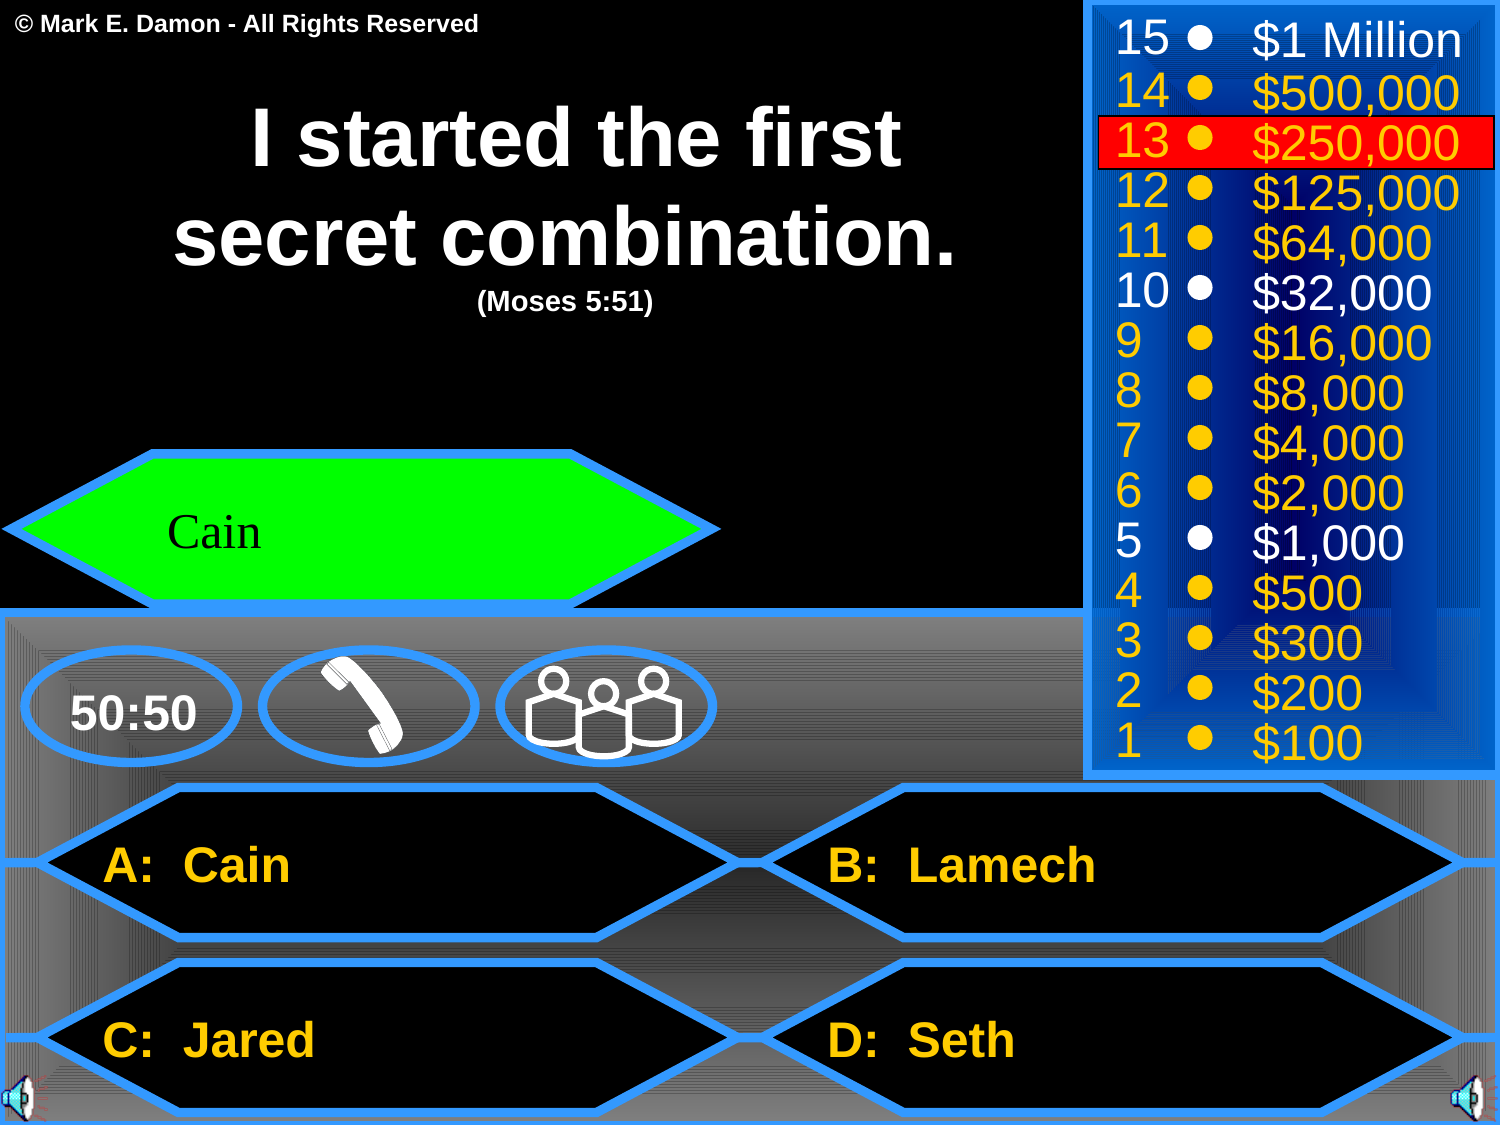

$1 Million
15
14
$500,000
 I started the first secret combination. (Moses 5:51)
13
$250,000
12
$125,000
11
$64,000
10
$32,000
9
$16,000
8
$8,000
7
$4,000
6
$2,000
Cain
5
$1,000
4
$500
3
$300
2
$200
50:50
1
$100
A: Cain
B: Lamech
C: Jared
D: Seth